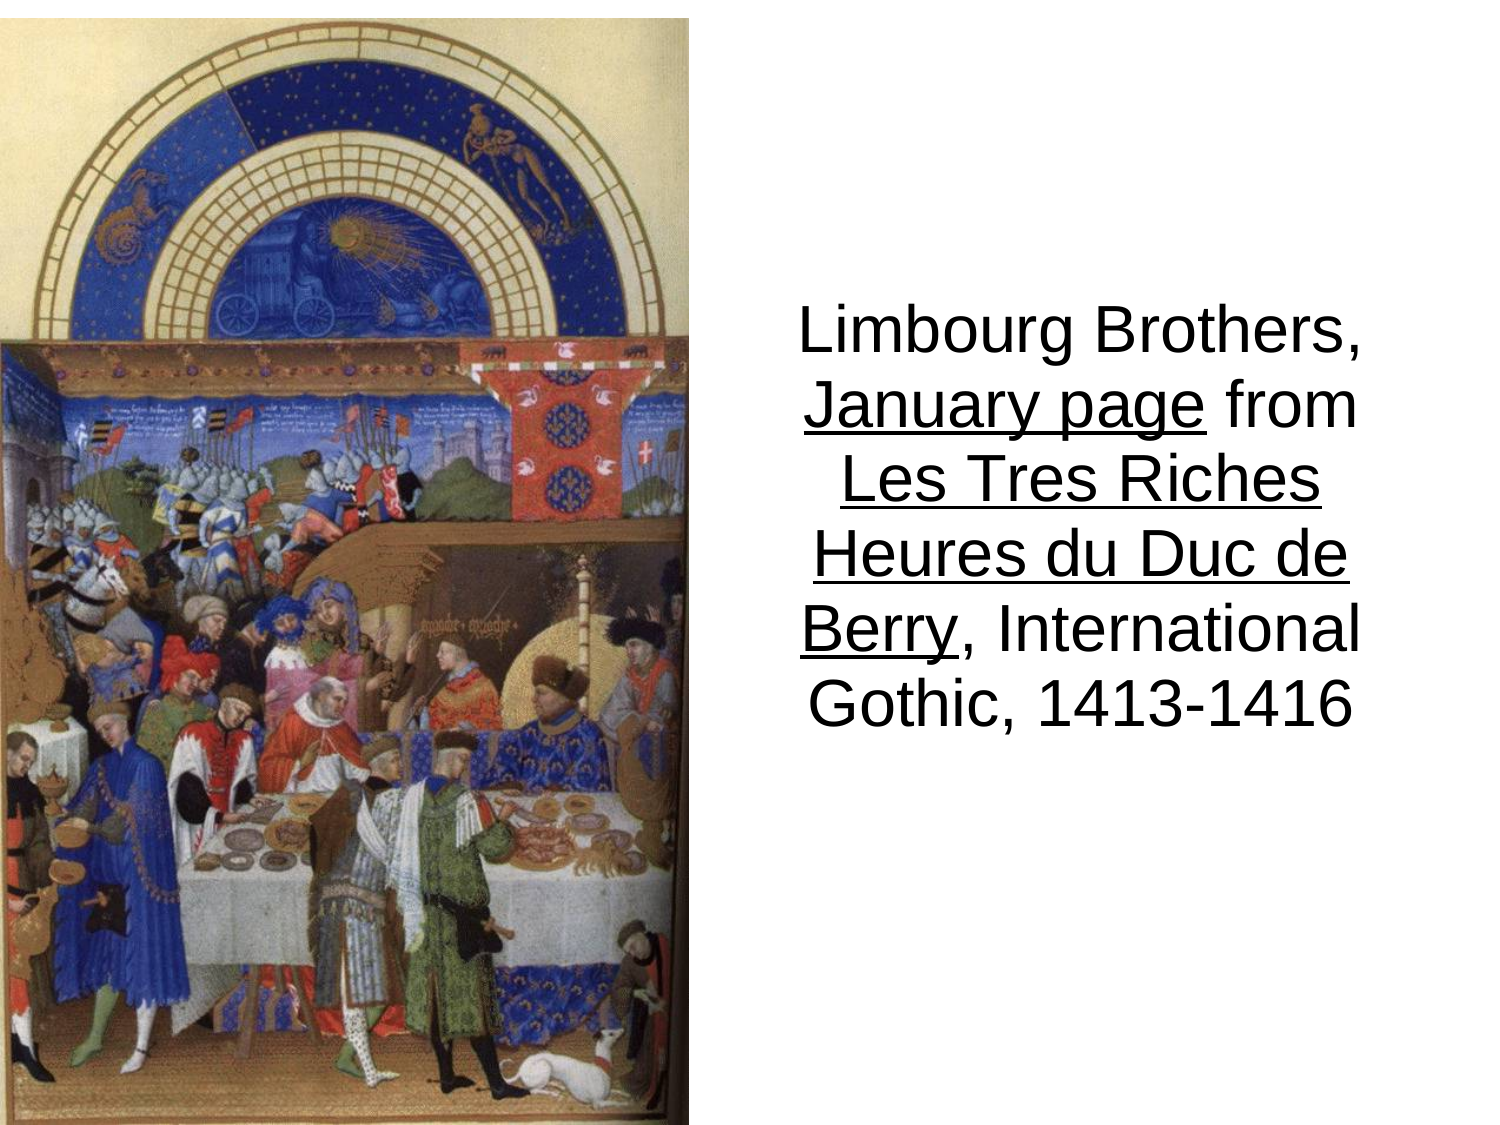

# Limbourg Brothers, January page from Les Tres Riches Heures du Duc de Berry, International Gothic, 1413-1416